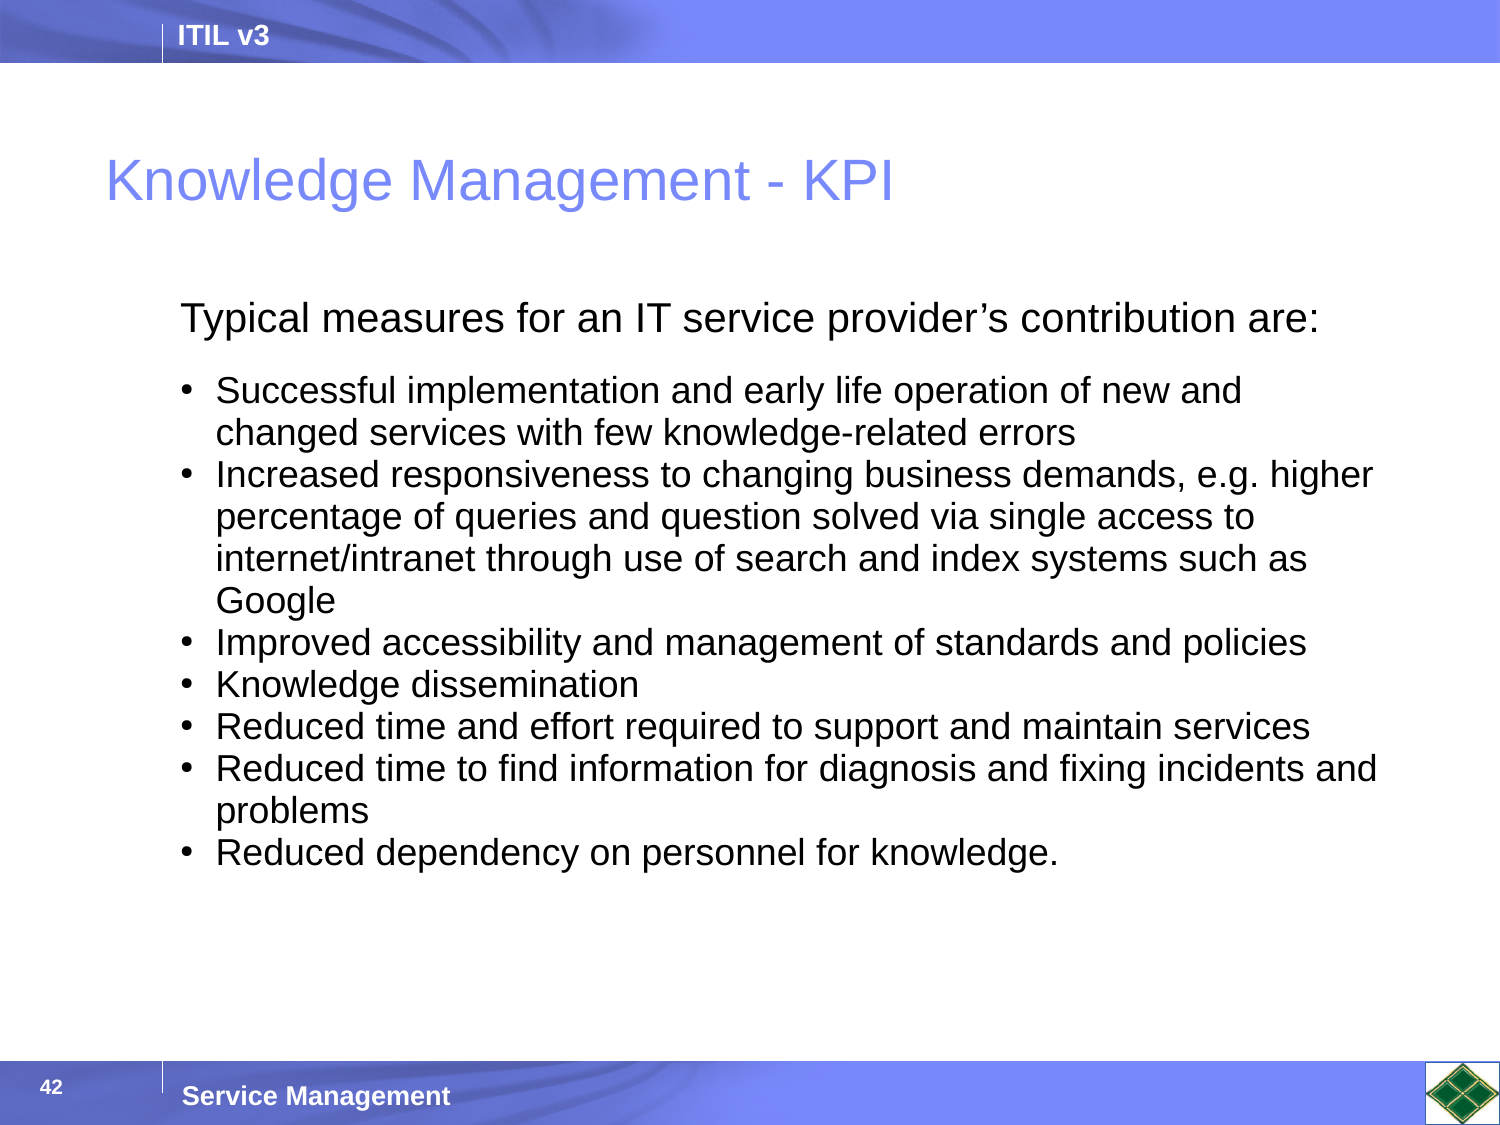

Knowledge Management - KPI
Typical measures for an IT service provider’s contribution are:
Successful implementation and early life operation of new and changed services with few knowledge-related errors
Increased responsiveness to changing business demands, e.g. higher percentage of queries and question solved via single access to internet/intranet through use of search and index systems such as Google
Improved accessibility and management of standards and policies
Knowledge dissemination
Reduced time and effort required to support and maintain services
Reduced time to find information for diagnosis and fixing incidents and problems
Reduced dependency on personnel for knowledge.